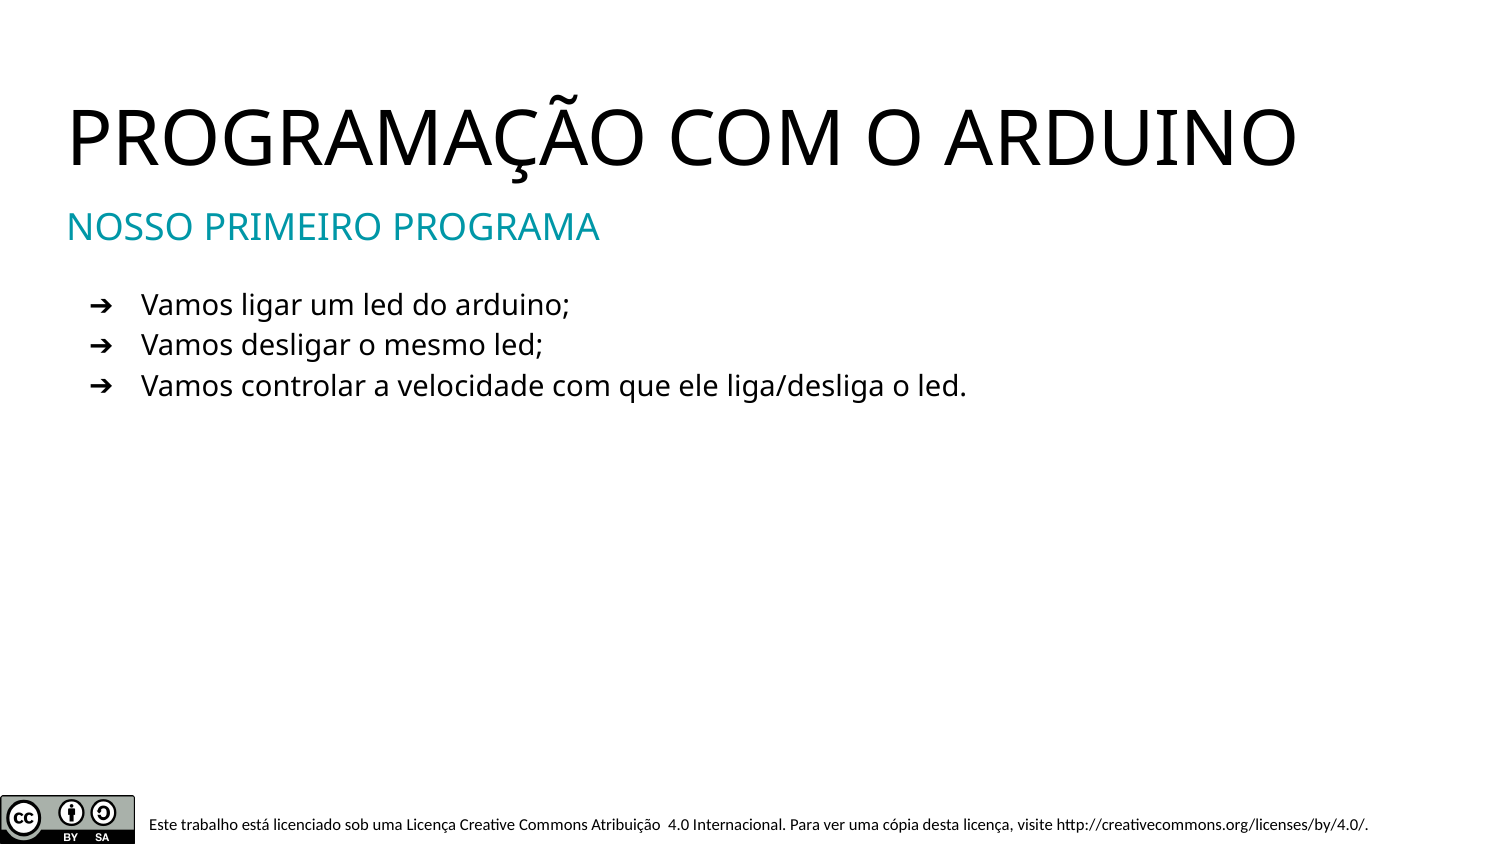

# PROGRAMAÇÃO COM O ARDUINO
NOSSO PRIMEIRO PROGRAMA
Vamos ligar um led do arduino;
Vamos desligar o mesmo led;
Vamos controlar a velocidade com que ele liga/desliga o led.
Este trabalho está licenciado sob uma Licença Creative Commons Atribuição 4.0 Internacional. Para ver uma cópia desta licença, visite http://creativecommons.org/licenses/by/4.0/.